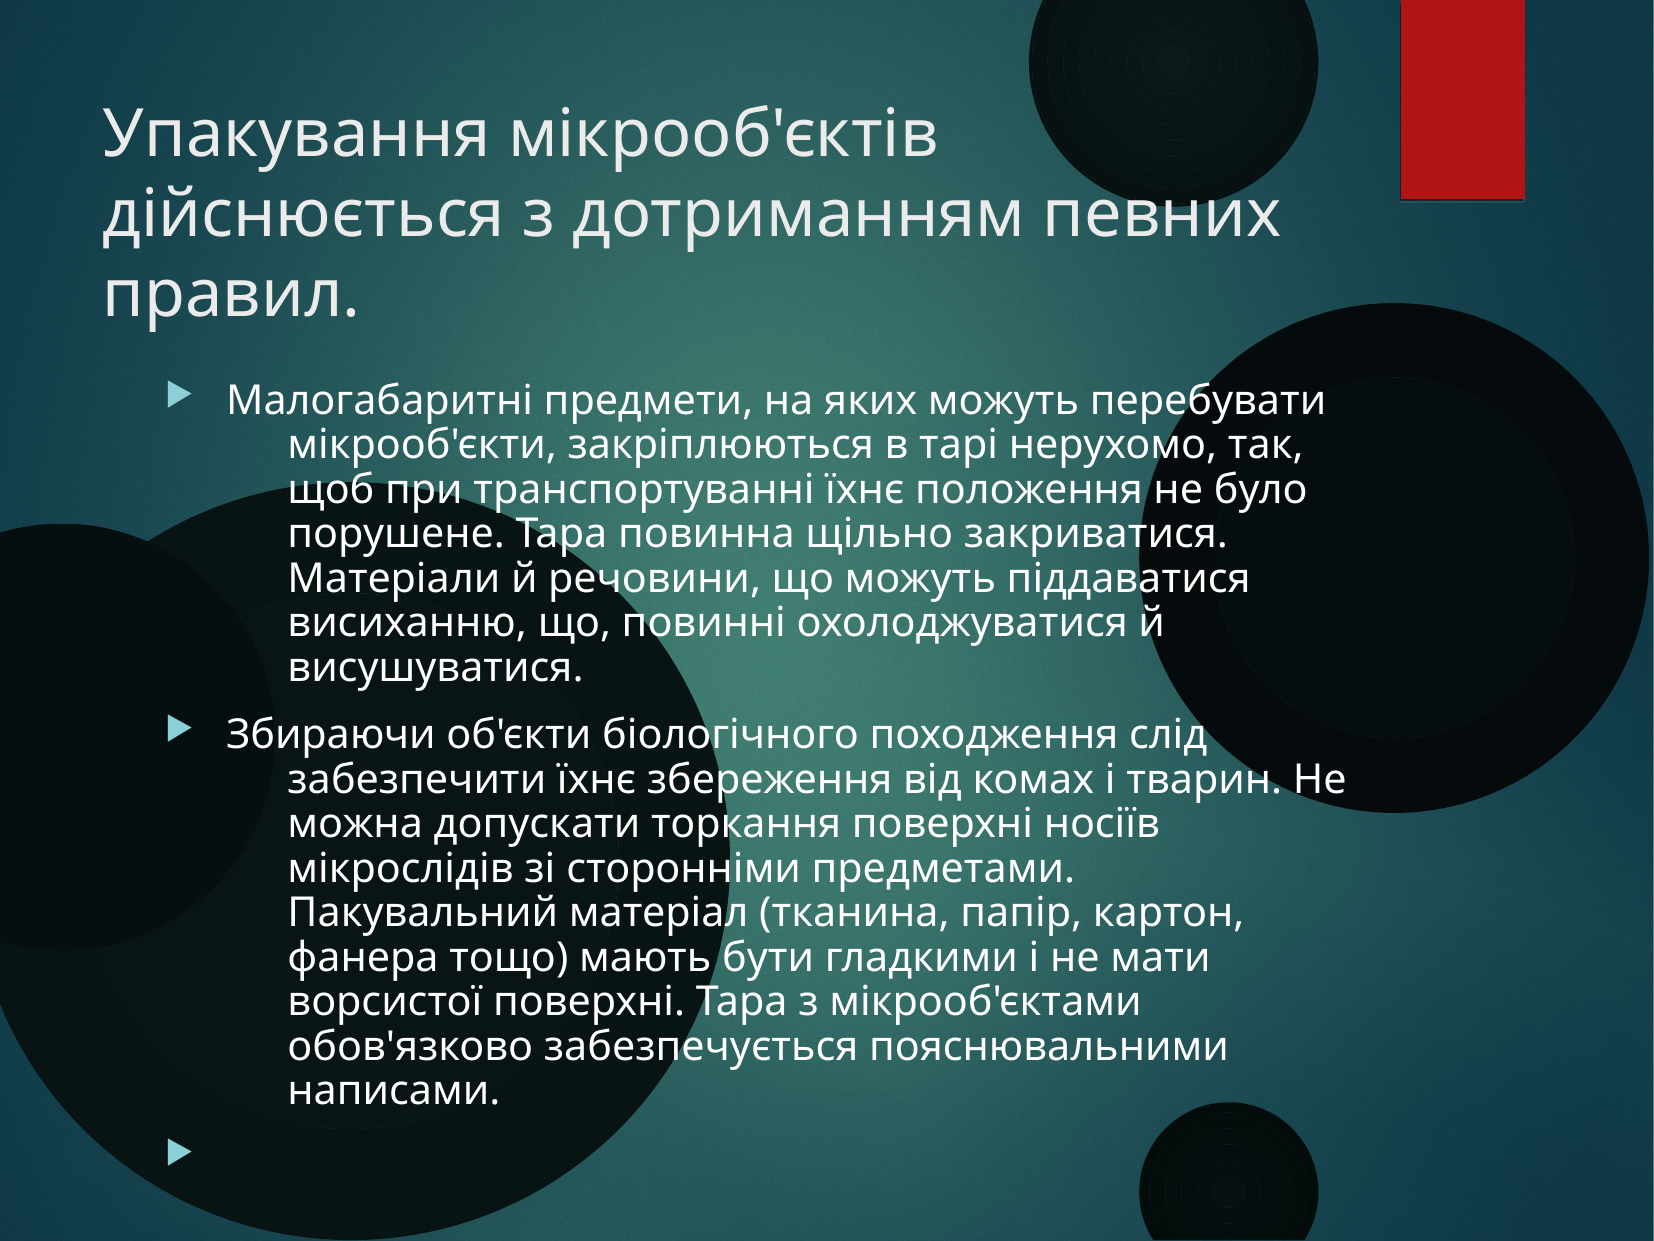

# Упакування мікрооб'єктів дійснюється з дотриманням певних правил.
Малогабаритні предмети, на яких можуть перебувати мікрооб'єкти, закріплюються в тарі нерухомо, так, щоб при транспортуванні їхнє положення не було порушене. Тара повинна щільно закриватися. Матеріали й речовини, що можуть піддаватися висиханню, що, повинні охолоджуватися й висушуватися.
Збираючи об'єкти біологічного походження слід забезпечити їхнє збереження від комах і тварин. Не можна допускати торкання поверхні носіїв мікрослідів зі сторонніми предметами. Пакувальний матеріал (тканина, папір, картон, фанера тощо) мають бути гладкими і не мати ворсистої поверхні. Тара з мікрооб'єктами обов'язково забезпечується пояснювальними написами.